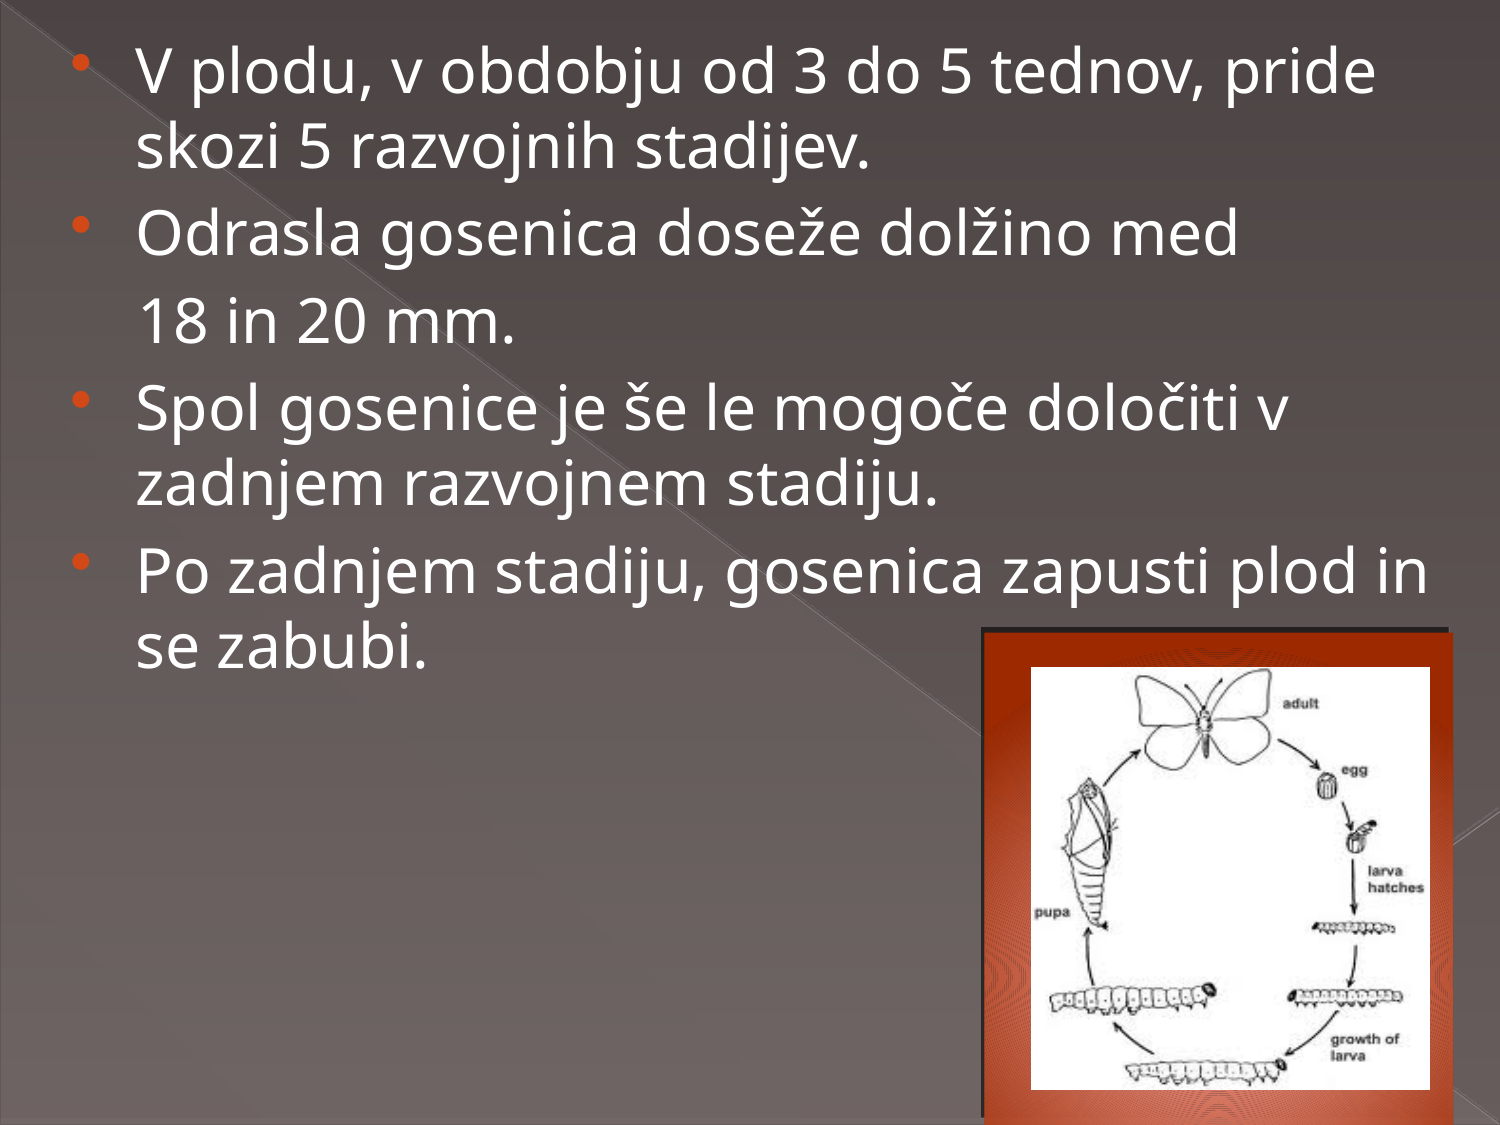

# V plodu, v obdobju od 3 do 5 tednov, pride skozi 5 razvojnih stadijev.
Odrasla gosenica doseže dolžino med
 18 in 20 mm.
Spol gosenice je še le mogoče določiti v zadnjem razvojnem stadiju.
Po zadnjem stadiju, gosenica zapusti plod in se zabubi.